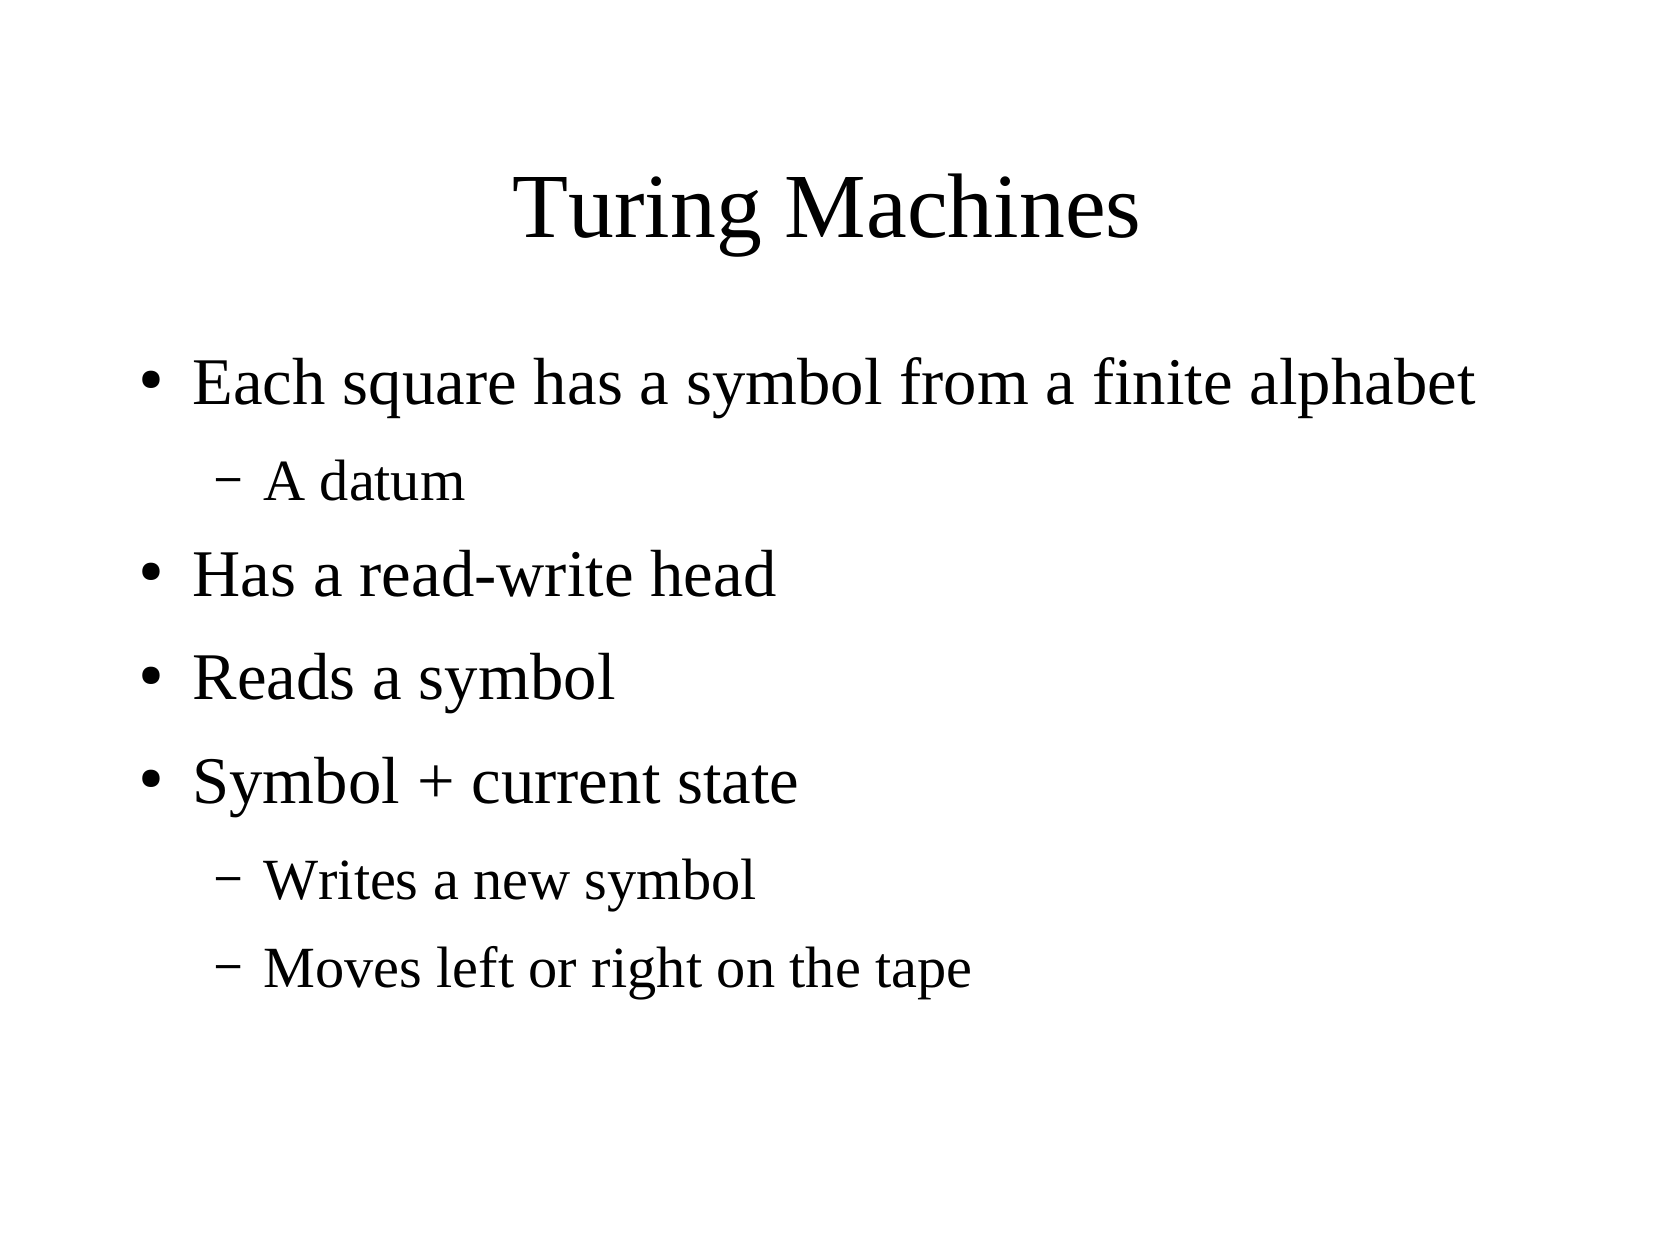

# Turing Machines
Each square has a symbol from a finite alphabet
A datum
Has a read-write head
Reads a symbol
Symbol + current state
Writes a new symbol
Moves left or right on the tape